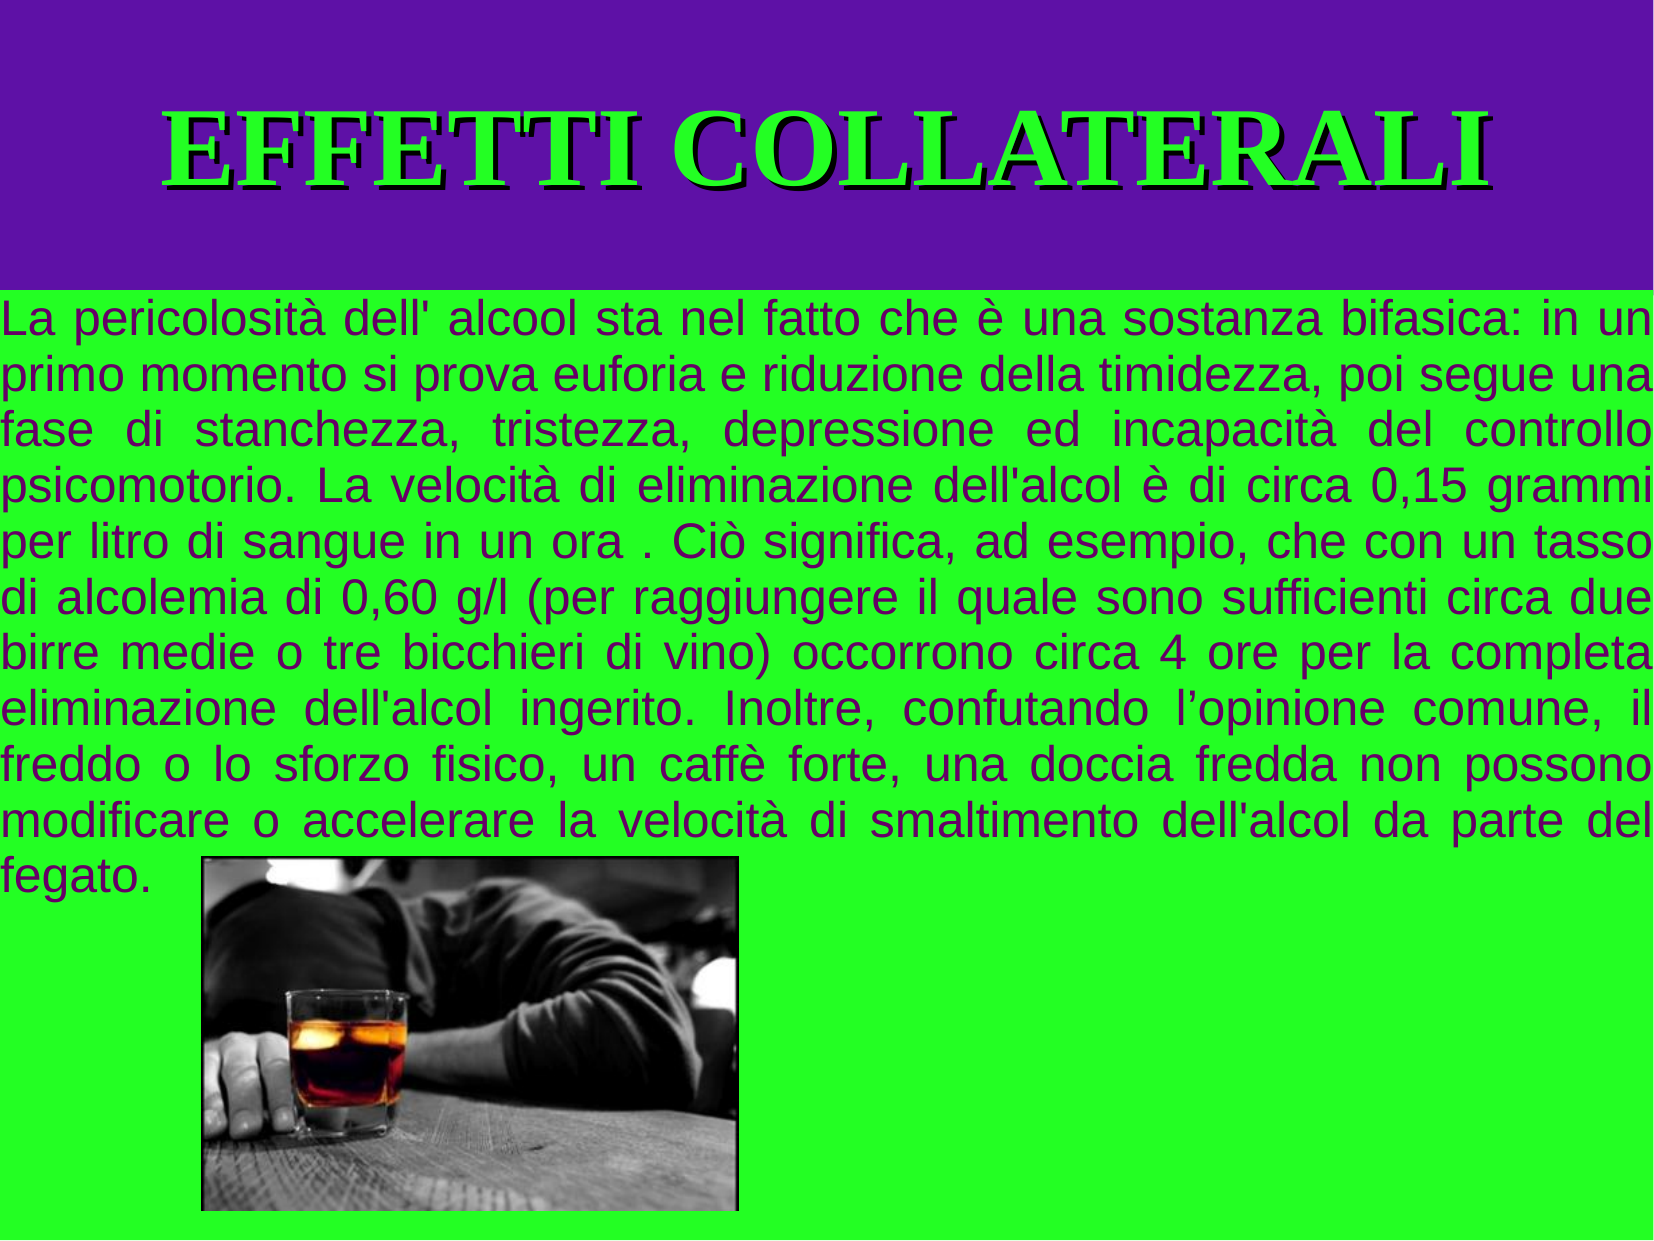

# EFFETTI COLLATERALI
La pericolosità dell' alcool sta nel fatto che è una sostanza bifasica: in un primo momento si prova euforia e riduzione della timidezza, poi segue una fase di stanchezza, tristezza, depressione ed incapacità del controllo psicomotorio. La velocità di eliminazione dell'alcol è di circa 0,15 grammi per litro di sangue in un ora . Ciò significa, ad esempio, che con un tasso di alcolemia di 0,60 g/l (per raggiungere il quale sono sufficienti circa due birre medie o tre bicchieri di vino) occorrono circa 4 ore per la completa eliminazione dell'alcol ingerito. Inoltre, confutando l’opinione comune, il freddo o lo sforzo fisico, un caffè forte, una doccia fredda non possono modificare o accelerare la velocità di smaltimento dell'alcol da parte del fegato.